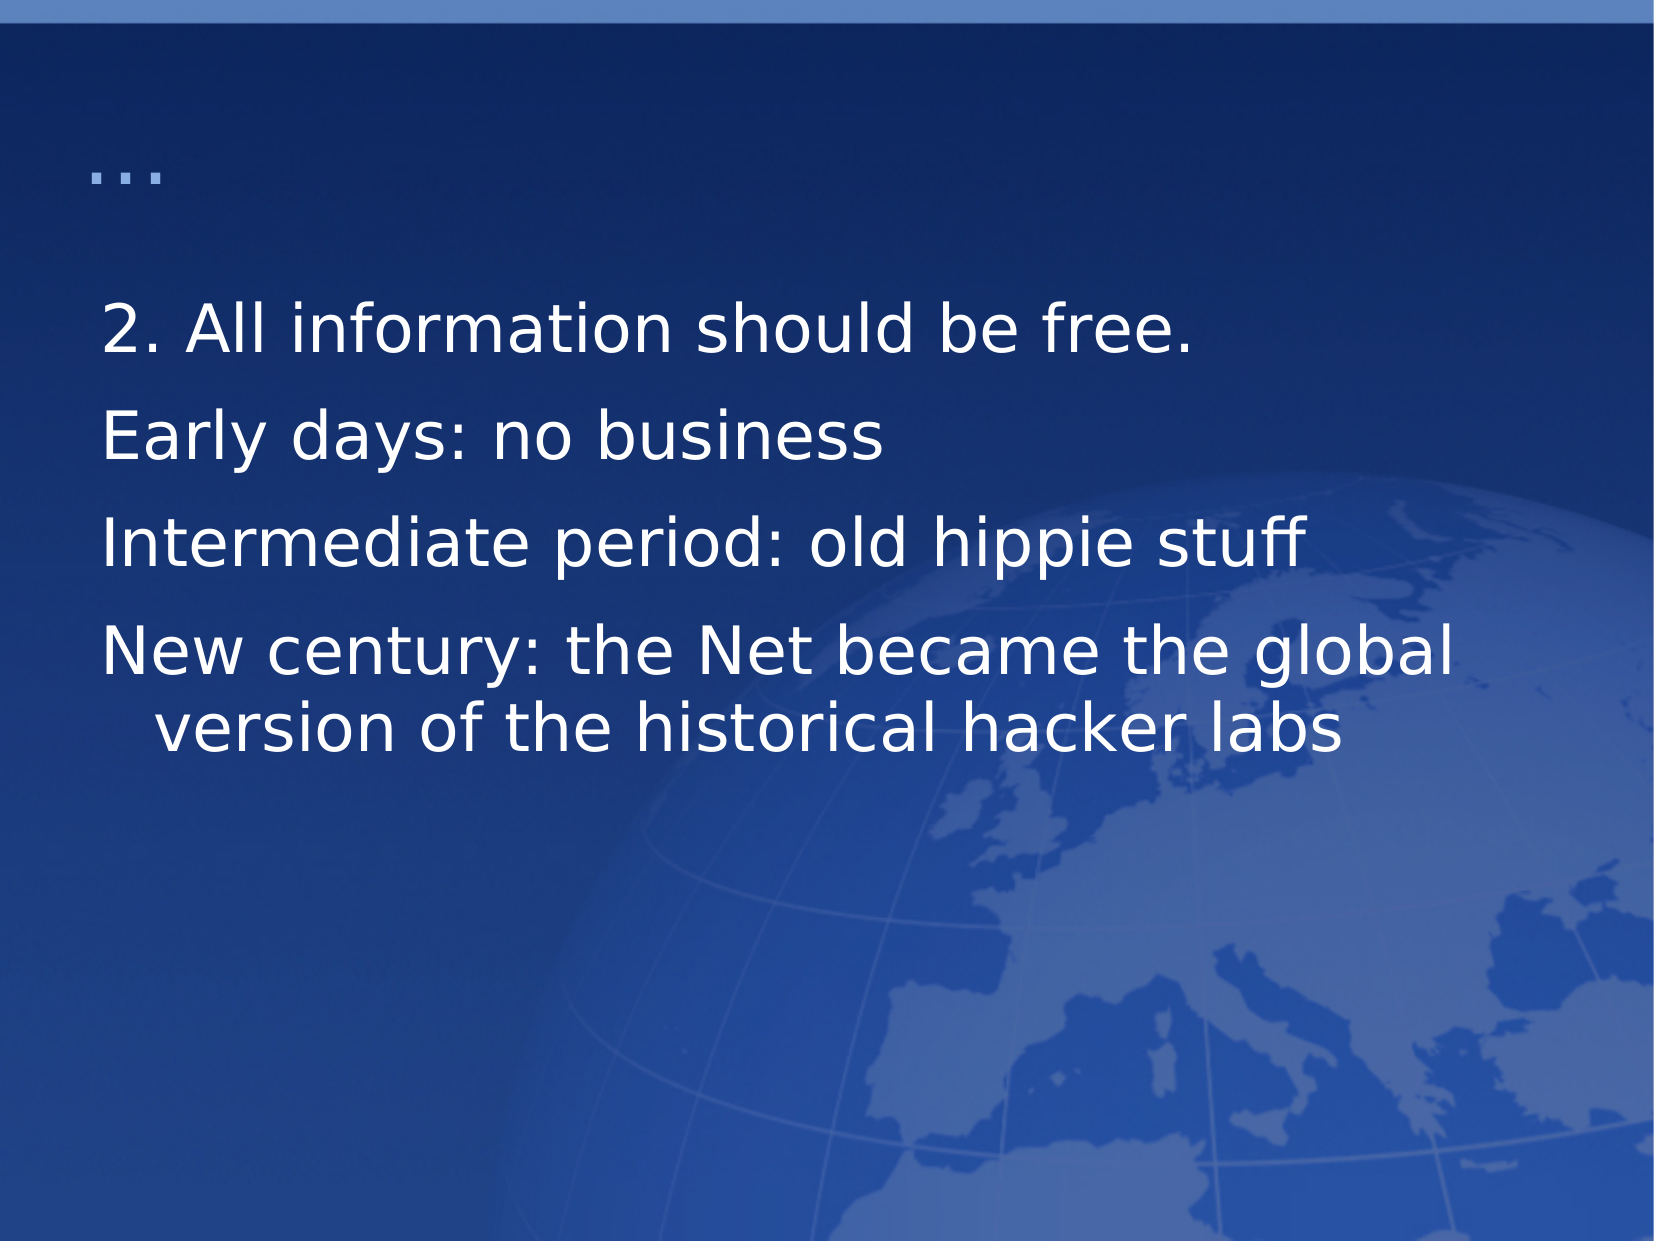

# ...
2. All information should be free.
Early days: no business
Intermediate period: old hippie stuff
New century: the Net became the global version of the historical hacker labs